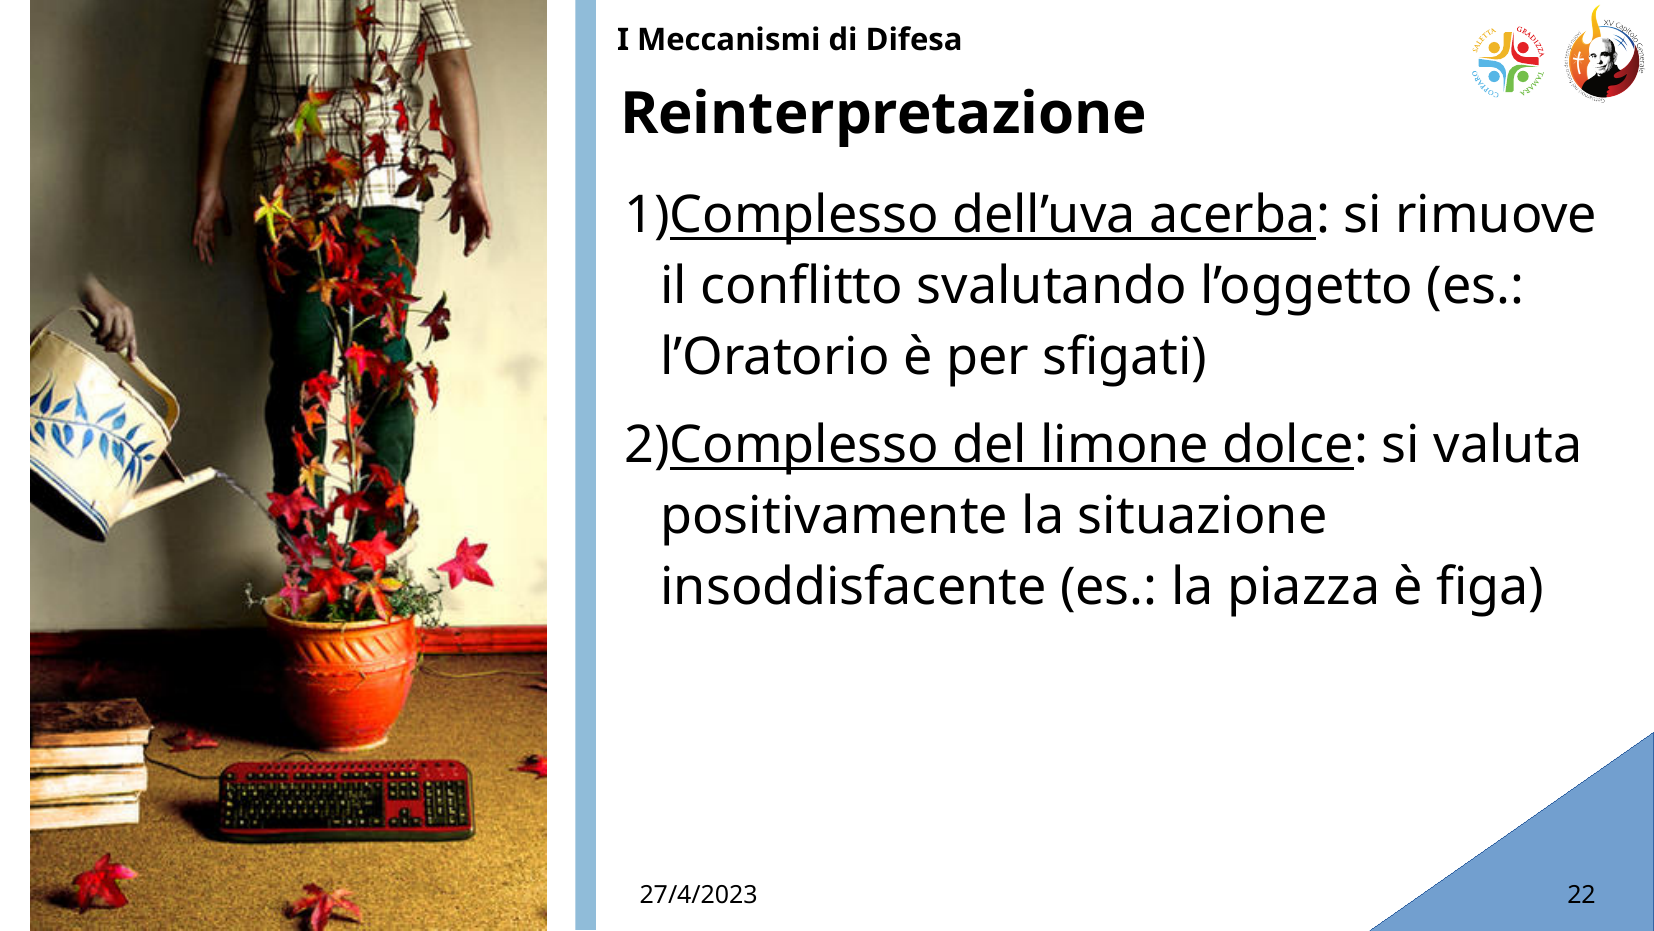

I Meccanismi di Difesa
Reinterpretazione
# Complesso dell’uva acerba: si rimuove il conflitto svalutando l’oggetto (es.: l’Oratorio è per sfigati)
Complesso del limone dolce: si valuta positivamente la situazione insoddisfacente (es.: la piazza è figa)